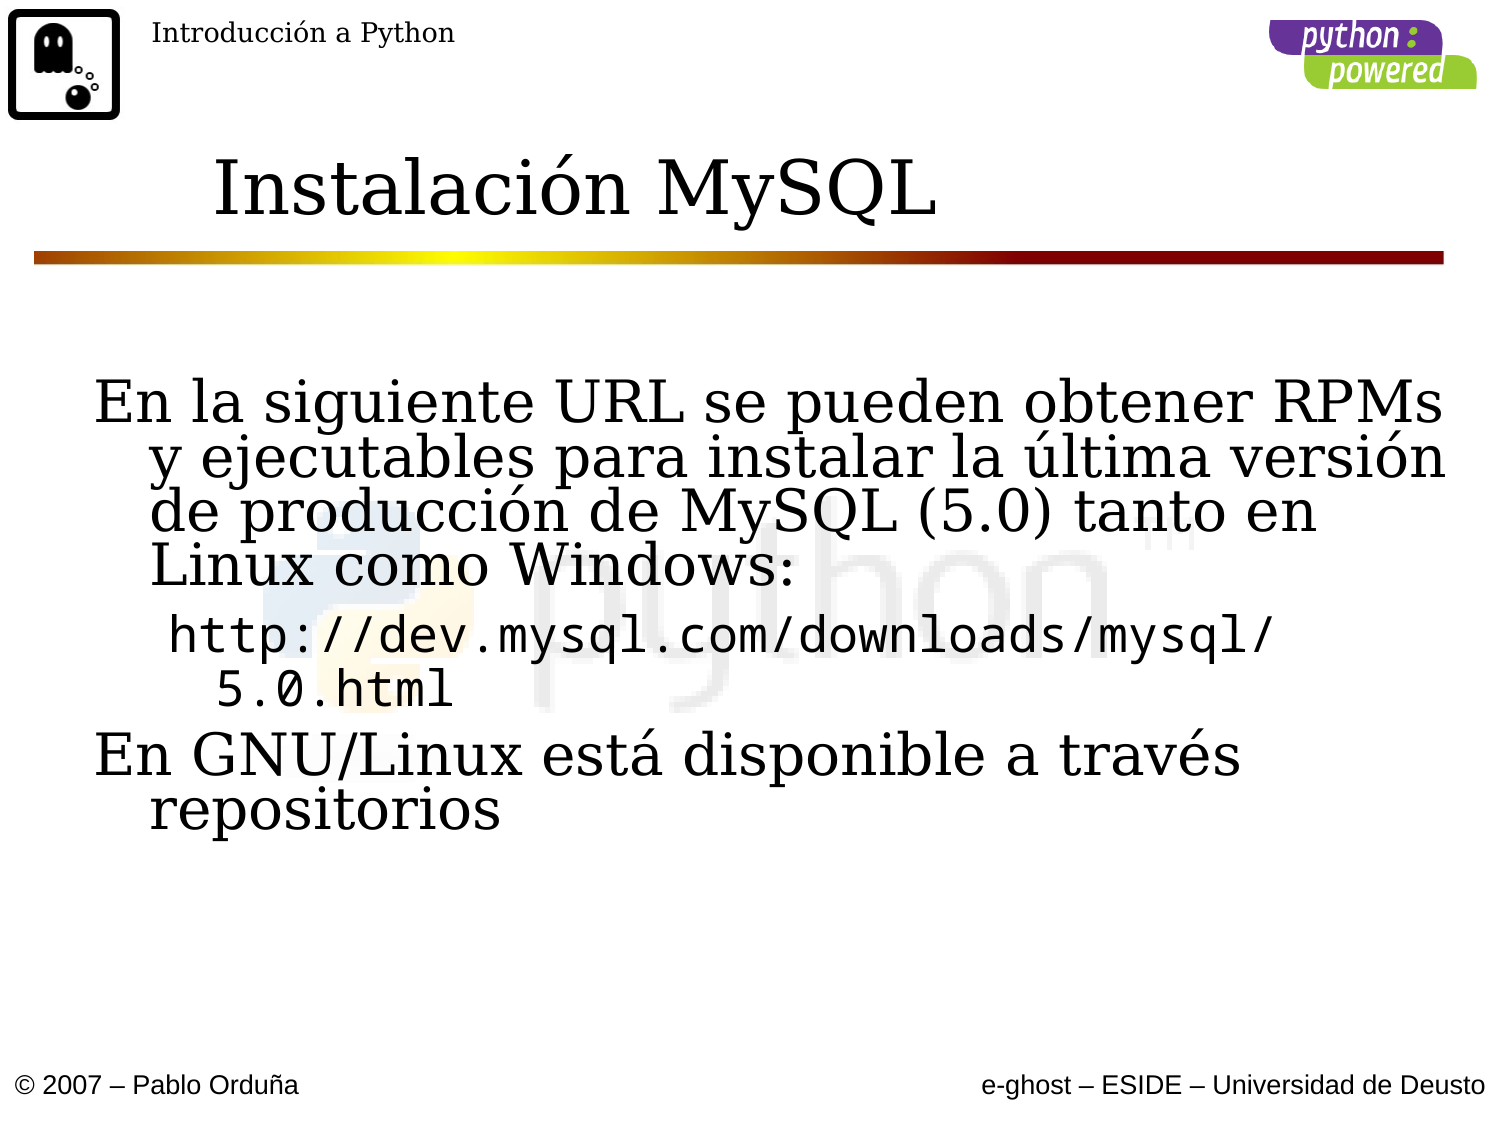

# Instalación MySQL
En la siguiente URL se pueden obtener RPMs y ejecutables para instalar la última versión de producción de MySQL (5.0) tanto en Linux como Windows:
http://dev.mysql.com/downloads/mysql/5.0.html
En GNU/Linux está disponible a través repositorios